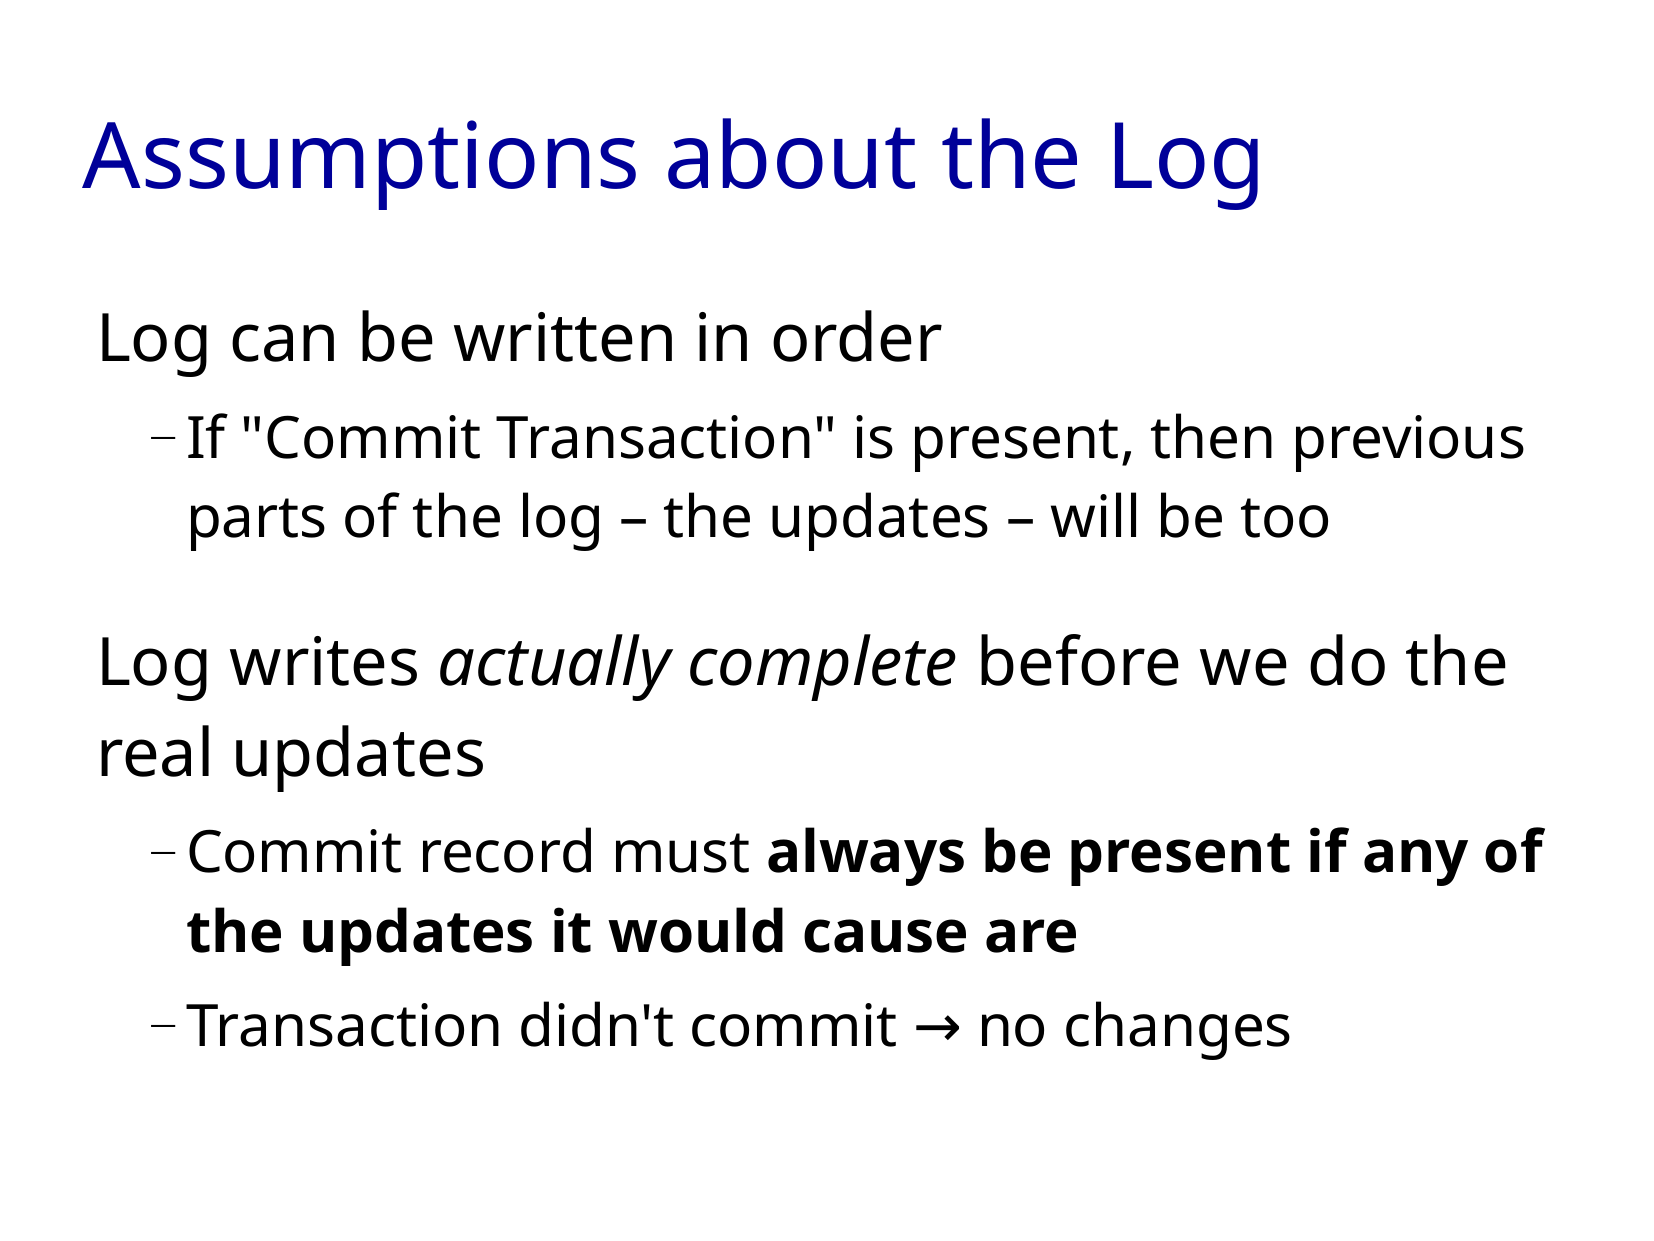

# Assumptions about the Log
Log can be written in order
If "Commit Transaction" is present, then previous parts of the log – the updates – will be too
Log writes actually complete before we do the real updates
Commit record must always be present if any of the updates it would cause are
Transaction didn't commit → no changes